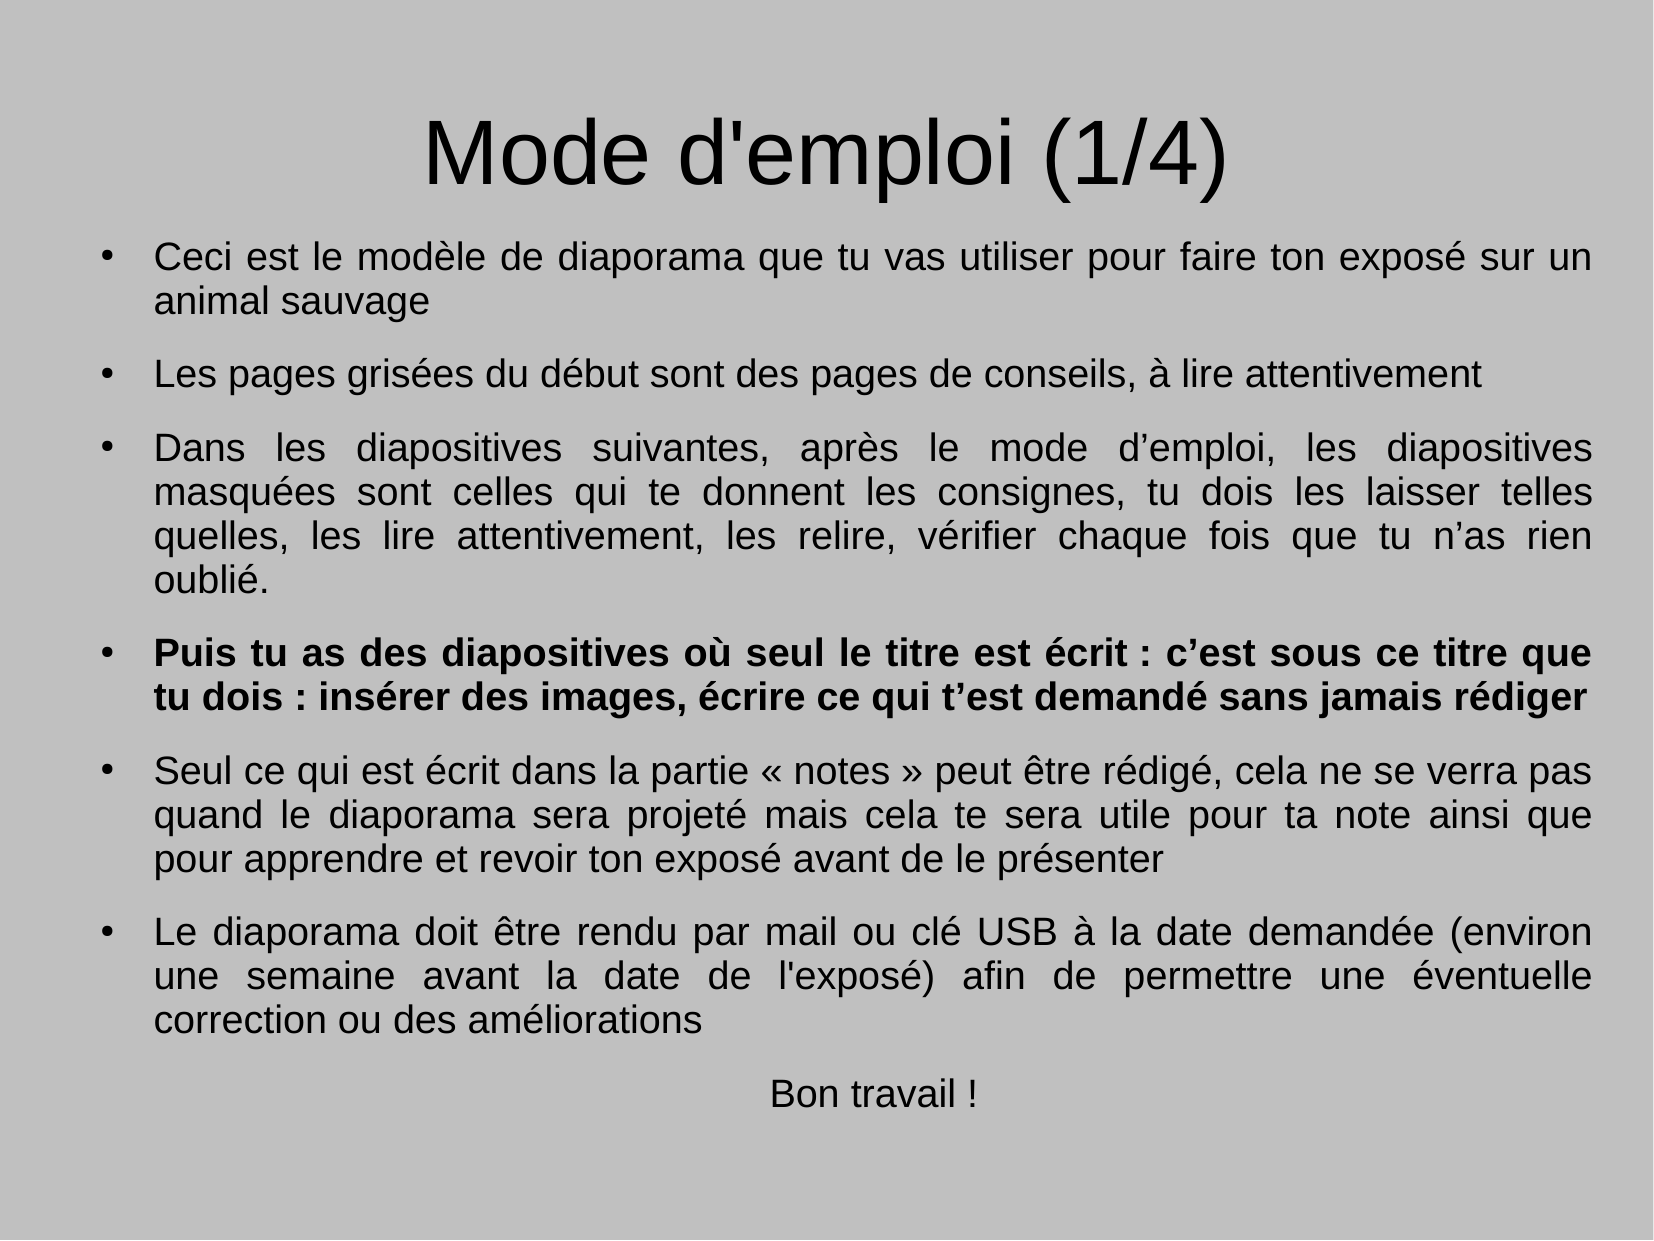

# Mode d'emploi (1/4)
Ceci est le modèle de diaporama que tu vas utiliser pour faire ton exposé sur un animal sauvage
Les pages grisées du début sont des pages de conseils, à lire attentivement
Dans les diapositives suivantes, après le mode d’emploi, les diapositives masquées sont celles qui te donnent les consignes, tu dois les laisser telles quelles, les lire attentivement, les relire, vérifier chaque fois que tu n’as rien oublié.
Puis tu as des diapositives où seul le titre est écrit : c’est sous ce titre que tu dois : insérer des images, écrire ce qui t’est demandé sans jamais rédiger
Seul ce qui est écrit dans la partie « notes » peut être rédigé, cela ne se verra pas quand le diaporama sera projeté mais cela te sera utile pour ta note ainsi que pour apprendre et revoir ton exposé avant de le présenter
Le diaporama doit être rendu par mail ou clé USB à la date demandée (environ une semaine avant la date de l'exposé) afin de permettre une éventuelle correction ou des améliorations
Bon travail !